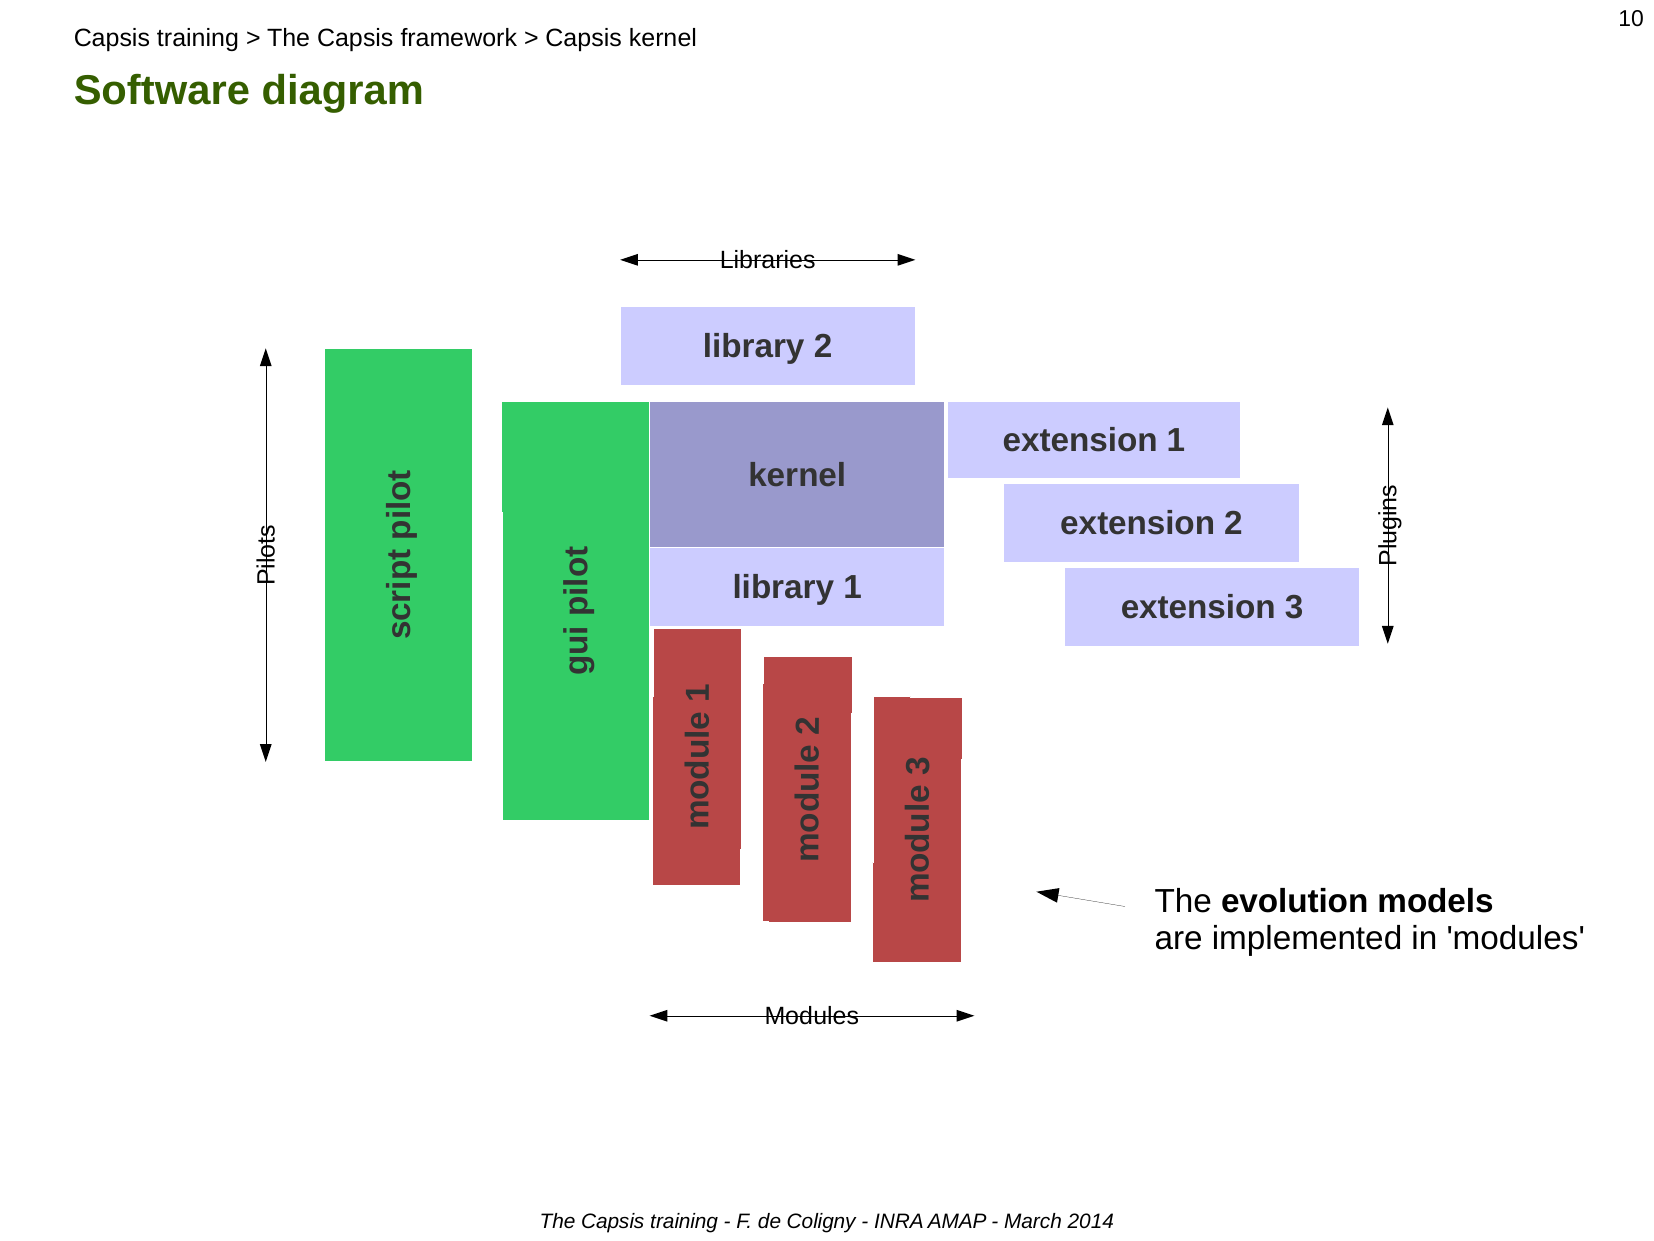

10
Capsis training > The Capsis framework > Capsis kernel
Software diagram
Libraries
library 2
Pilots
kernel
extension 1
Plugins
script pilot
extension 2
gui pilot
Library 1
library 1
extension 3
module 1
module 2
module 3
The evolution models
are implemented in 'modules'
Modules
The Capsis training - F. de Coligny - INRA AMAP - March 2014